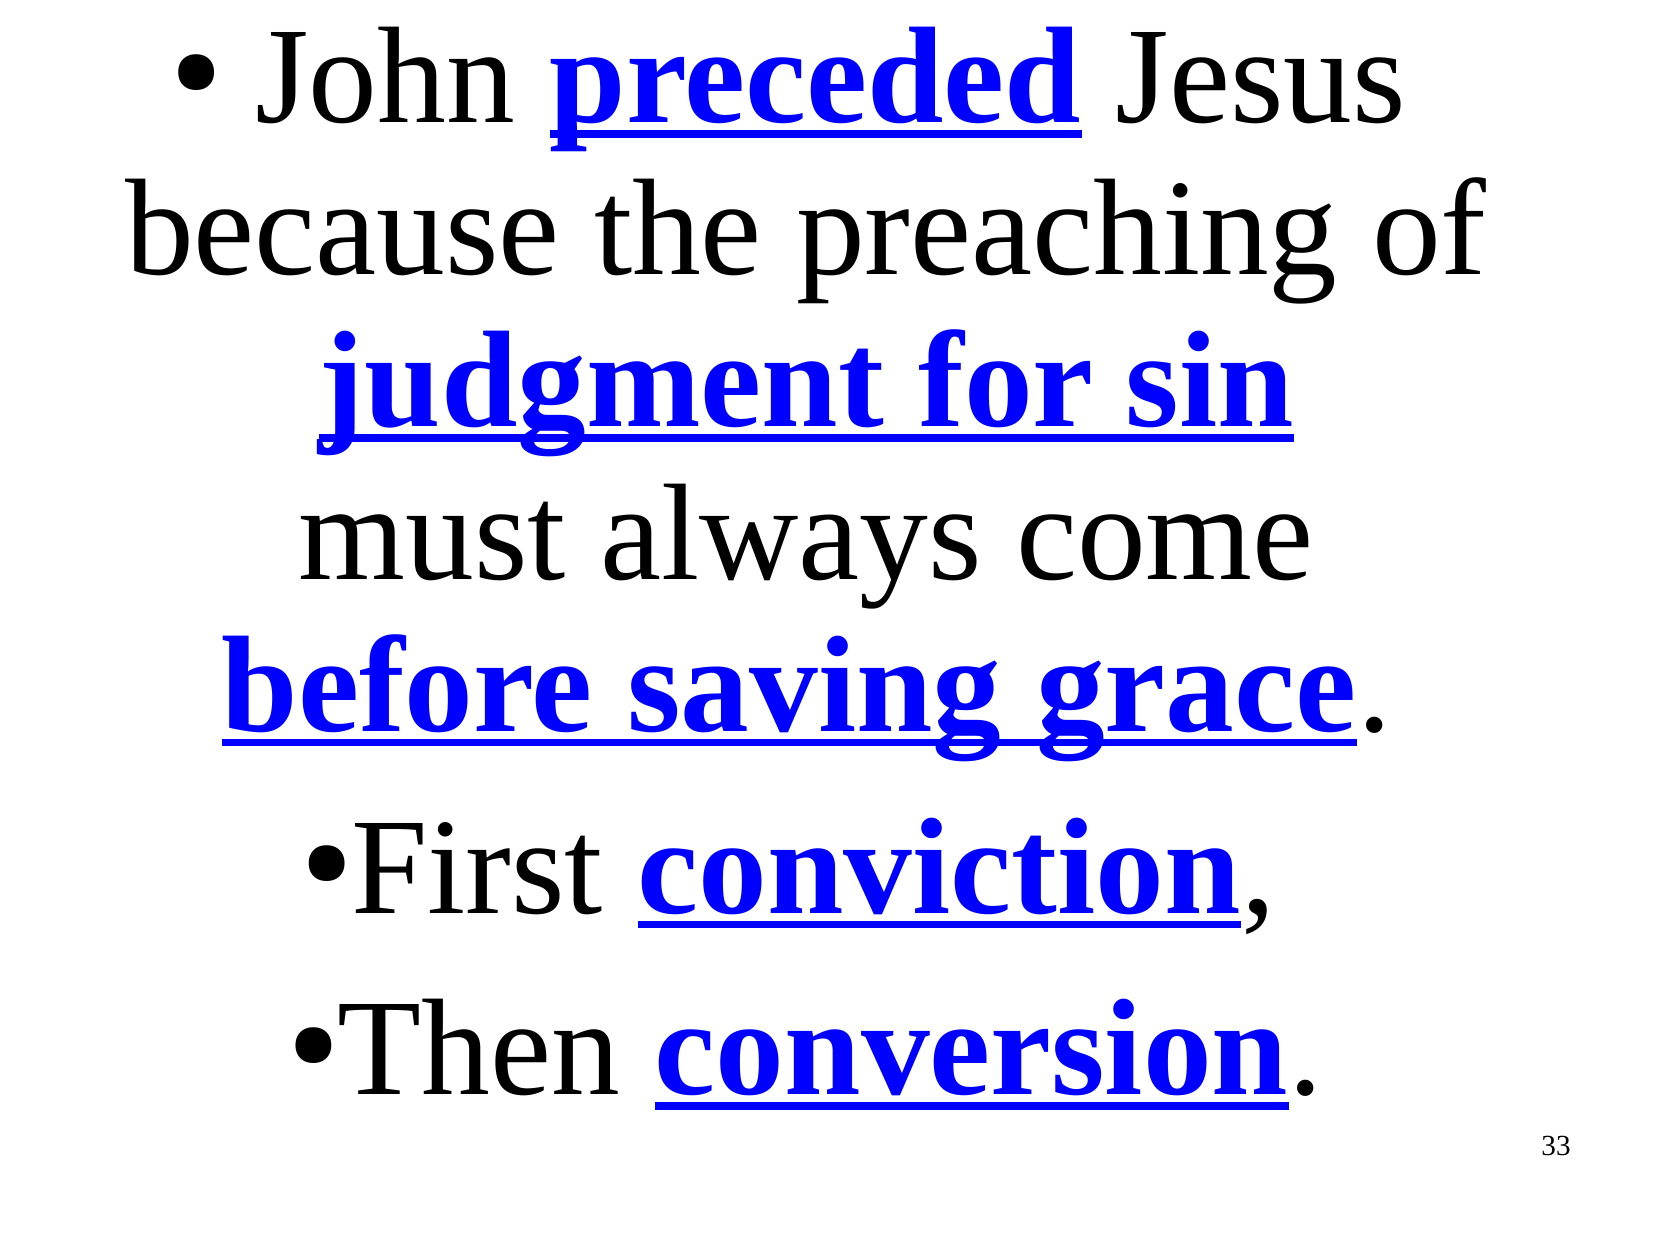

# John preceded Jesus because the preaching of judgment for sin must always come before saving grace.
First conviction,
Then conversion.
33